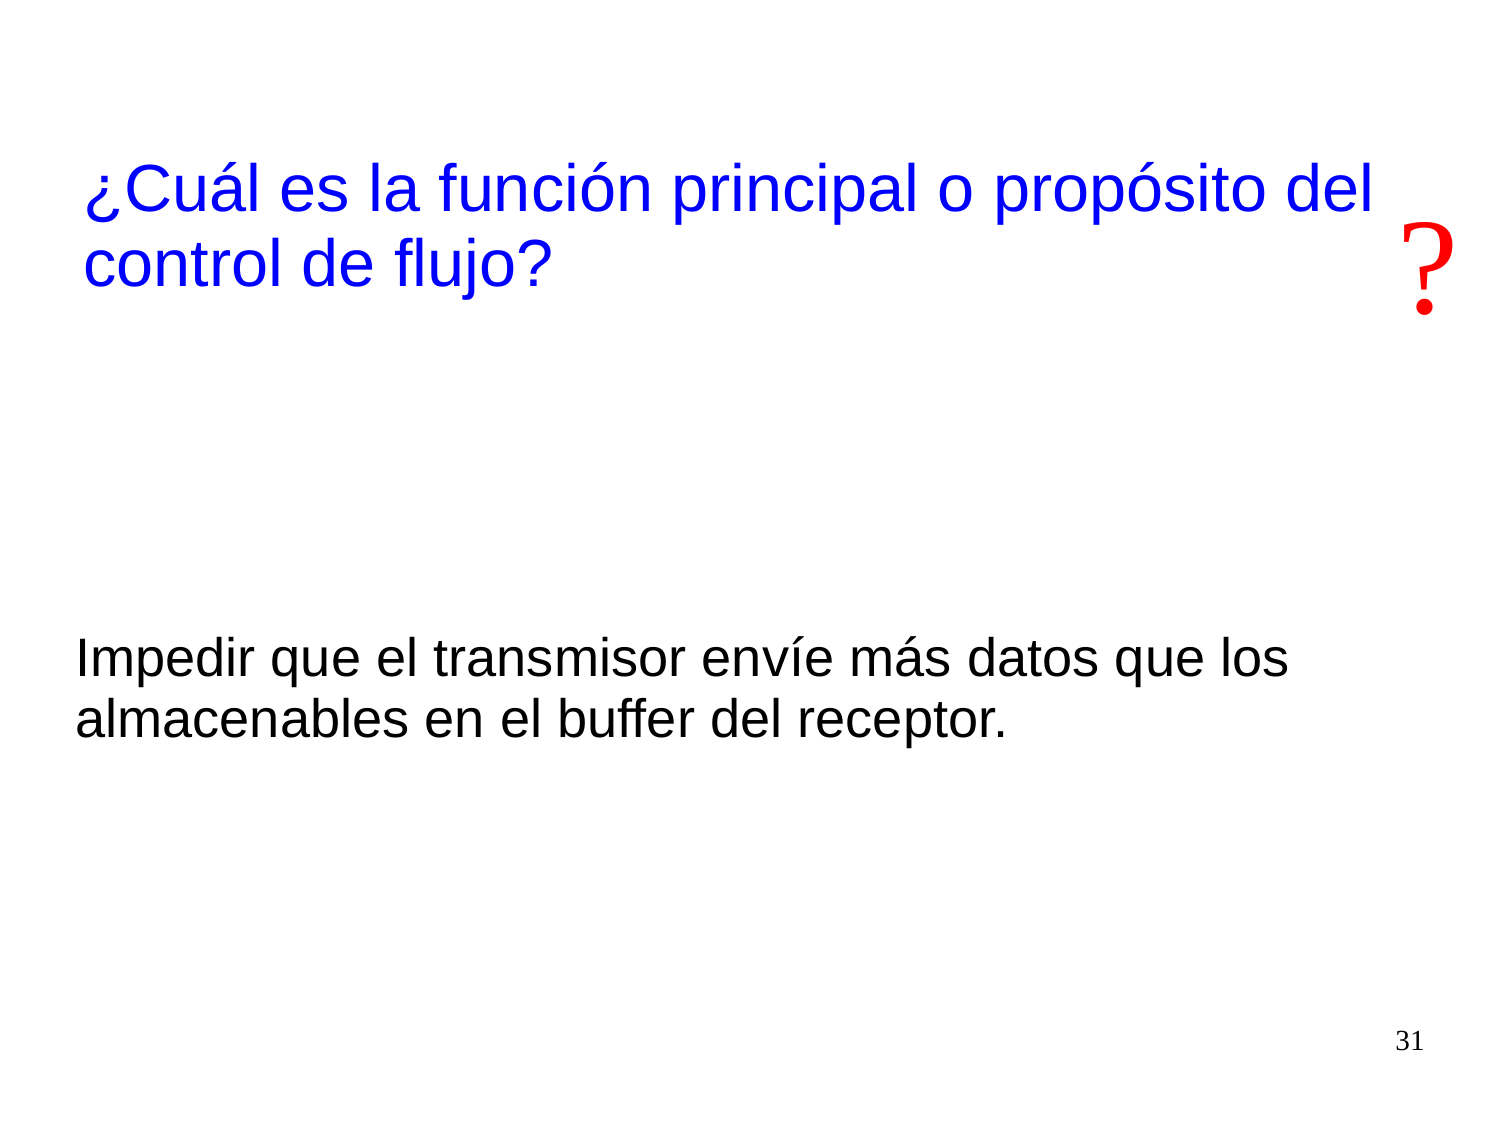

# ¿Cuál es la función principal o propósito del control de flujo?
Impedir que el transmisor envíe más datos que los almacenables en el buffer del receptor.
31